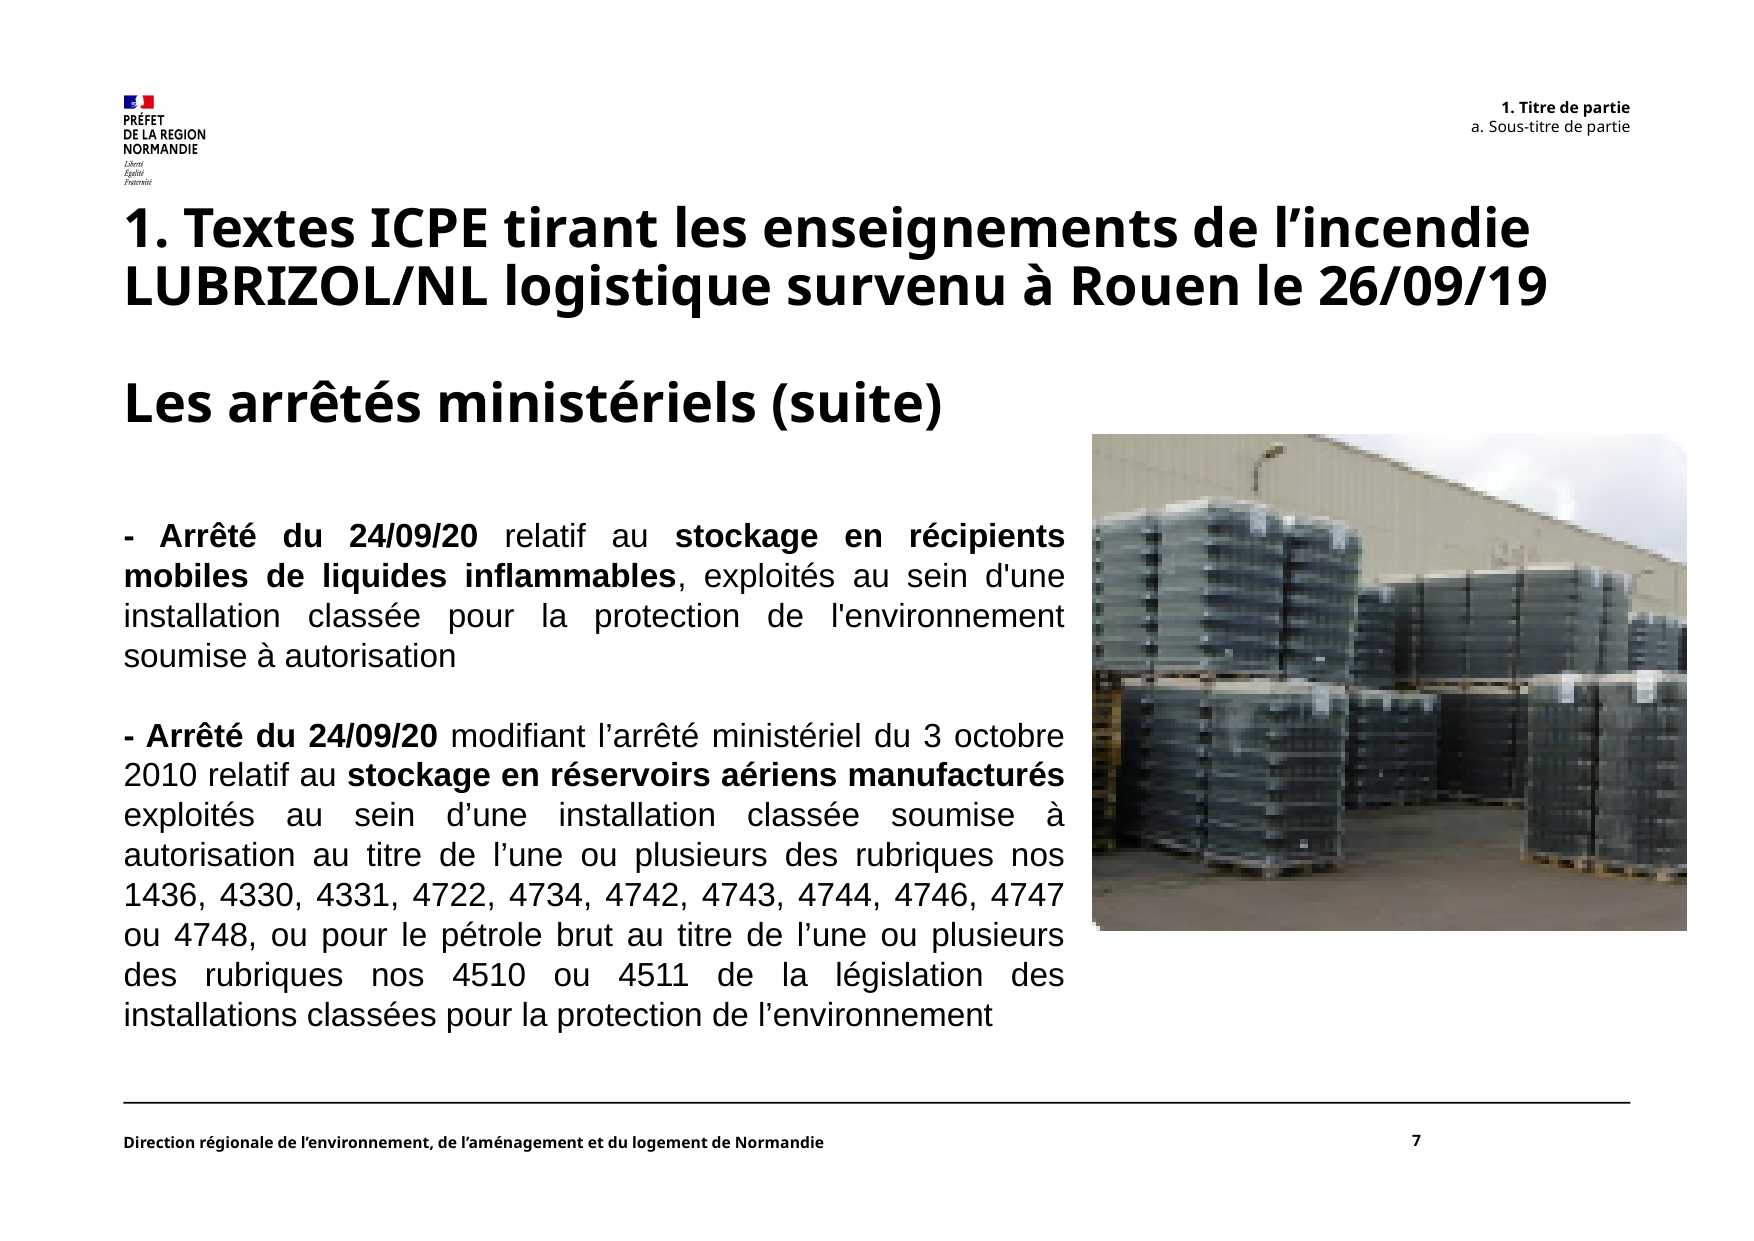

Titre de partie
Sous-titre de partie
# 1. Textes ICPE tirant les enseignements de l’incendie LUBRIZOL/NL logistique survenu à Rouen le 26/09/19 Les arrêtés ministériels (suite)
- Arrêté du 24/09/20 relatif au stockage en récipients mobiles de liquides inflammables, exploités au sein d'une installation classée pour la protection de l'environnement soumise à autorisation
- Arrêté du 24/09/20 modifiant l’arrêté ministériel du 3 octobre 2010 relatif au stockage en réservoirs aériens manufacturés exploités au sein d’une installation classée soumise à autorisation au titre de l’une ou plusieurs des rubriques nos 1436, 4330, 4331, 4722, 4734, 4742, 4743, 4744, 4746, 4747 ou 4748, ou pour le pétrole brut au titre de l’une ou plusieurs des rubriques nos 4510 ou 4511 de la législation des installations classées pour la protection de l’environnement
Direction régionale de l’environnement, de l’aménagement et du logement de Normandie